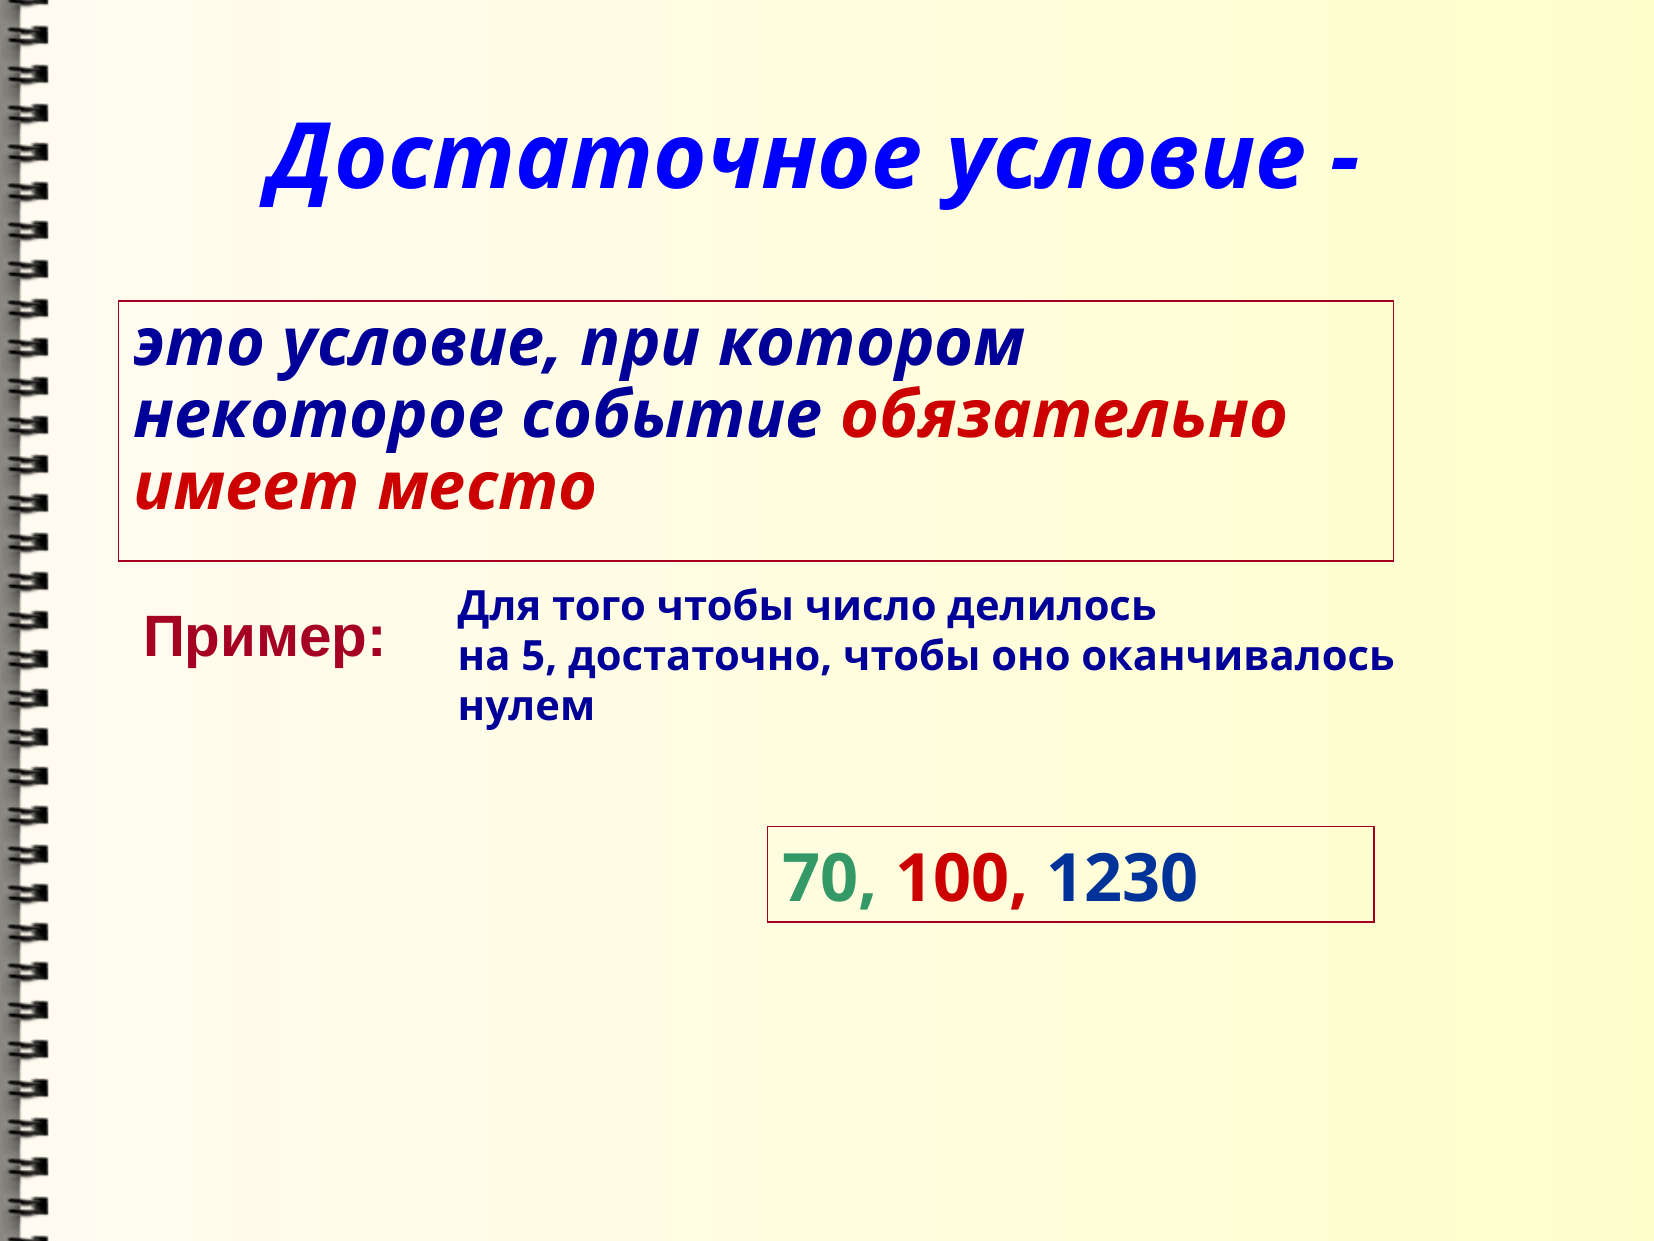

# Достаточное условие -
это условие, при котором некоторое событие обязательно имеет место
Для того чтобы число делилось
на 5, достаточно, чтобы оно оканчивалось нулем
Пример:
70, 100, 1230